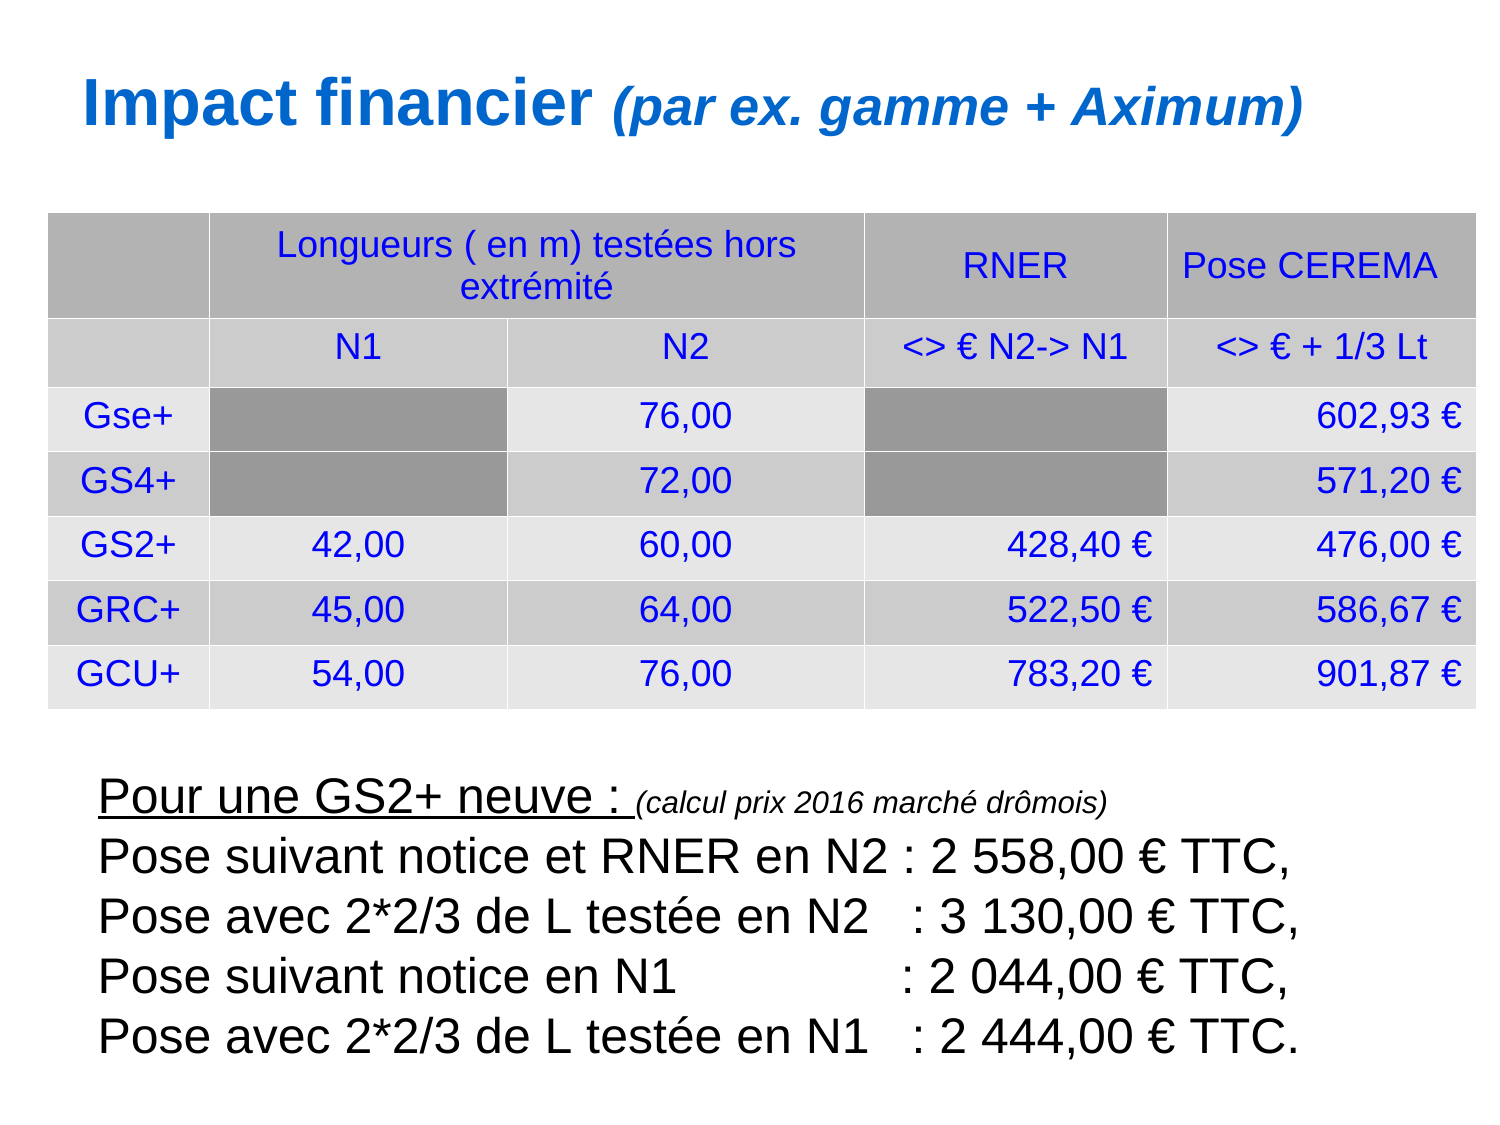

# Impact financier (par ex. gamme + Aximum)
| | Longueurs ( en m) testées hors extrémité | | RNER | Pose CEREMA |
| --- | --- | --- | --- | --- |
| | N1 | N2 | <> € N2-> N1 | <> € + 1/3 Lt |
| Gse+ | | 76,00 | | 602,93 € |
| GS4+ | | 72,00 | | 571,20 € |
| GS2+ | 42,00 | 60,00 | 428,40 € | 476,00 € |
| GRC+ | 45,00 | 64,00 | 522,50 € | 586,67 € |
| GCU+ | 54,00 | 76,00 | 783,20 € | 901,87 € |
Pour une GS2+ neuve : (calcul prix 2016 marché drômois)
Pose suivant notice et RNER en N2 : 2 558,00 € TTC,
Pose avec 2*2/3 de L testée en N2 : 3 130,00 € TTC,
Pose suivant notice en N1  : 2 044,00 € TTC,
Pose avec 2*2/3 de L testée en N1 : 2 444,00 € TTC.